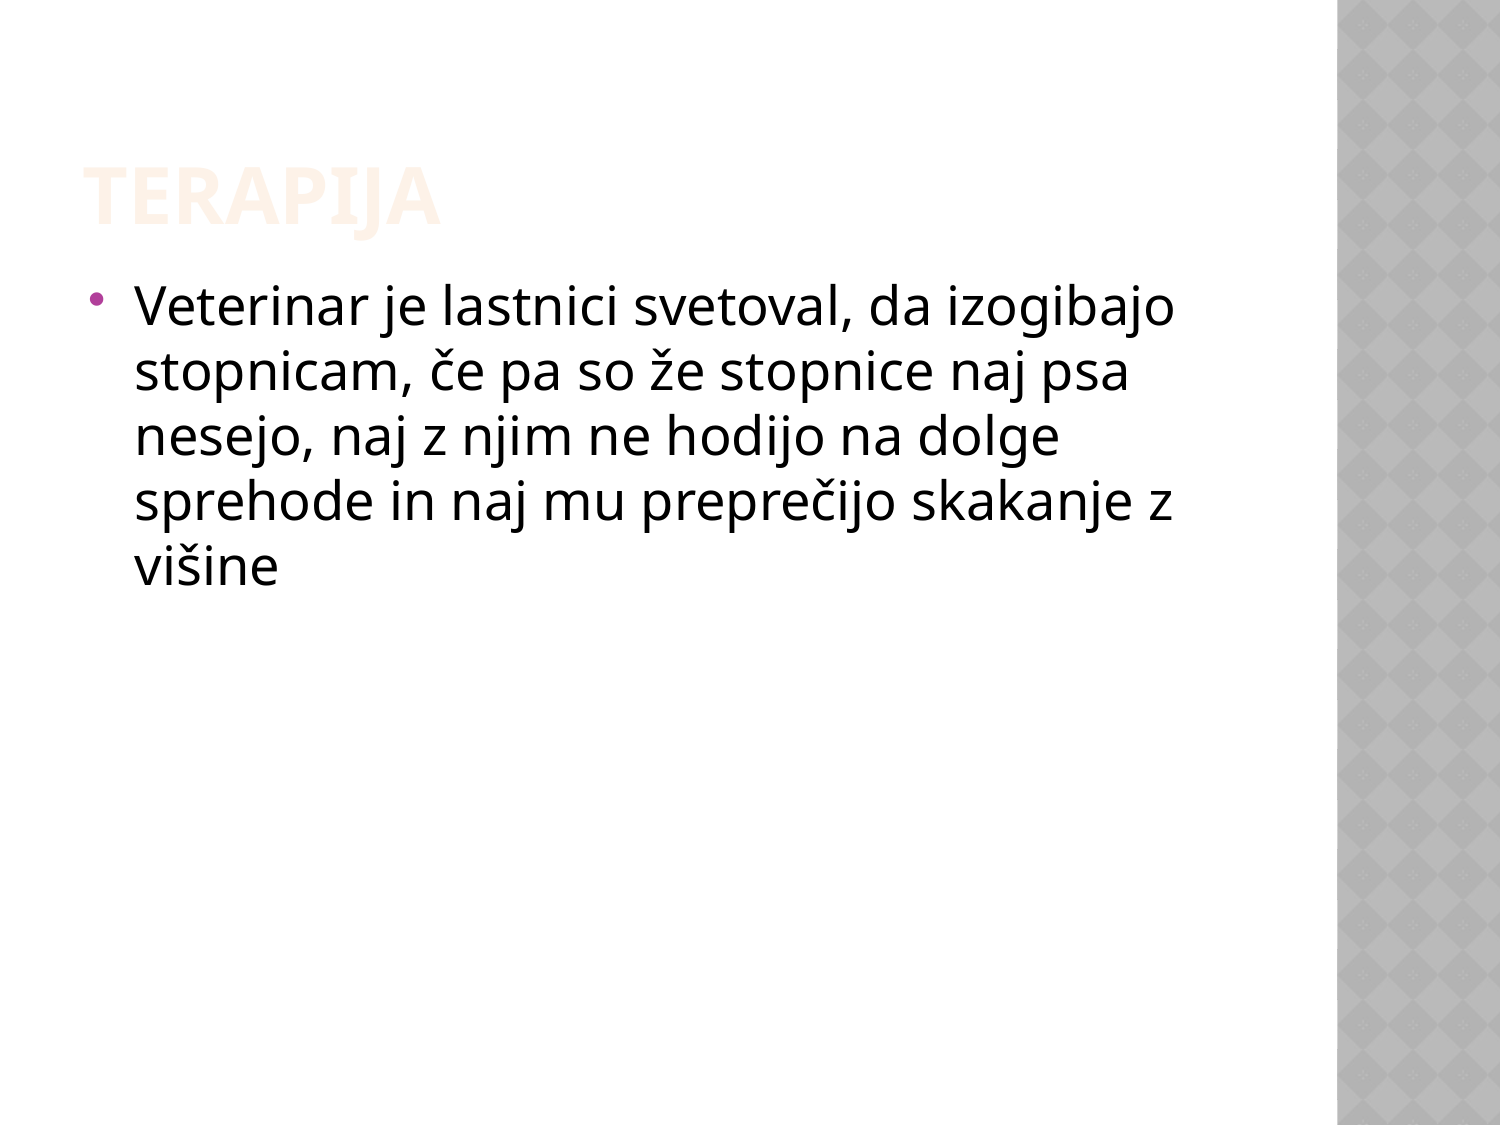

# Terapija
Veterinar je lastnici svetoval, da izogibajo stopnicam, če pa so že stopnice naj psa nesejo, naj z njim ne hodijo na dolge sprehode in naj mu preprečijo skakanje z višine